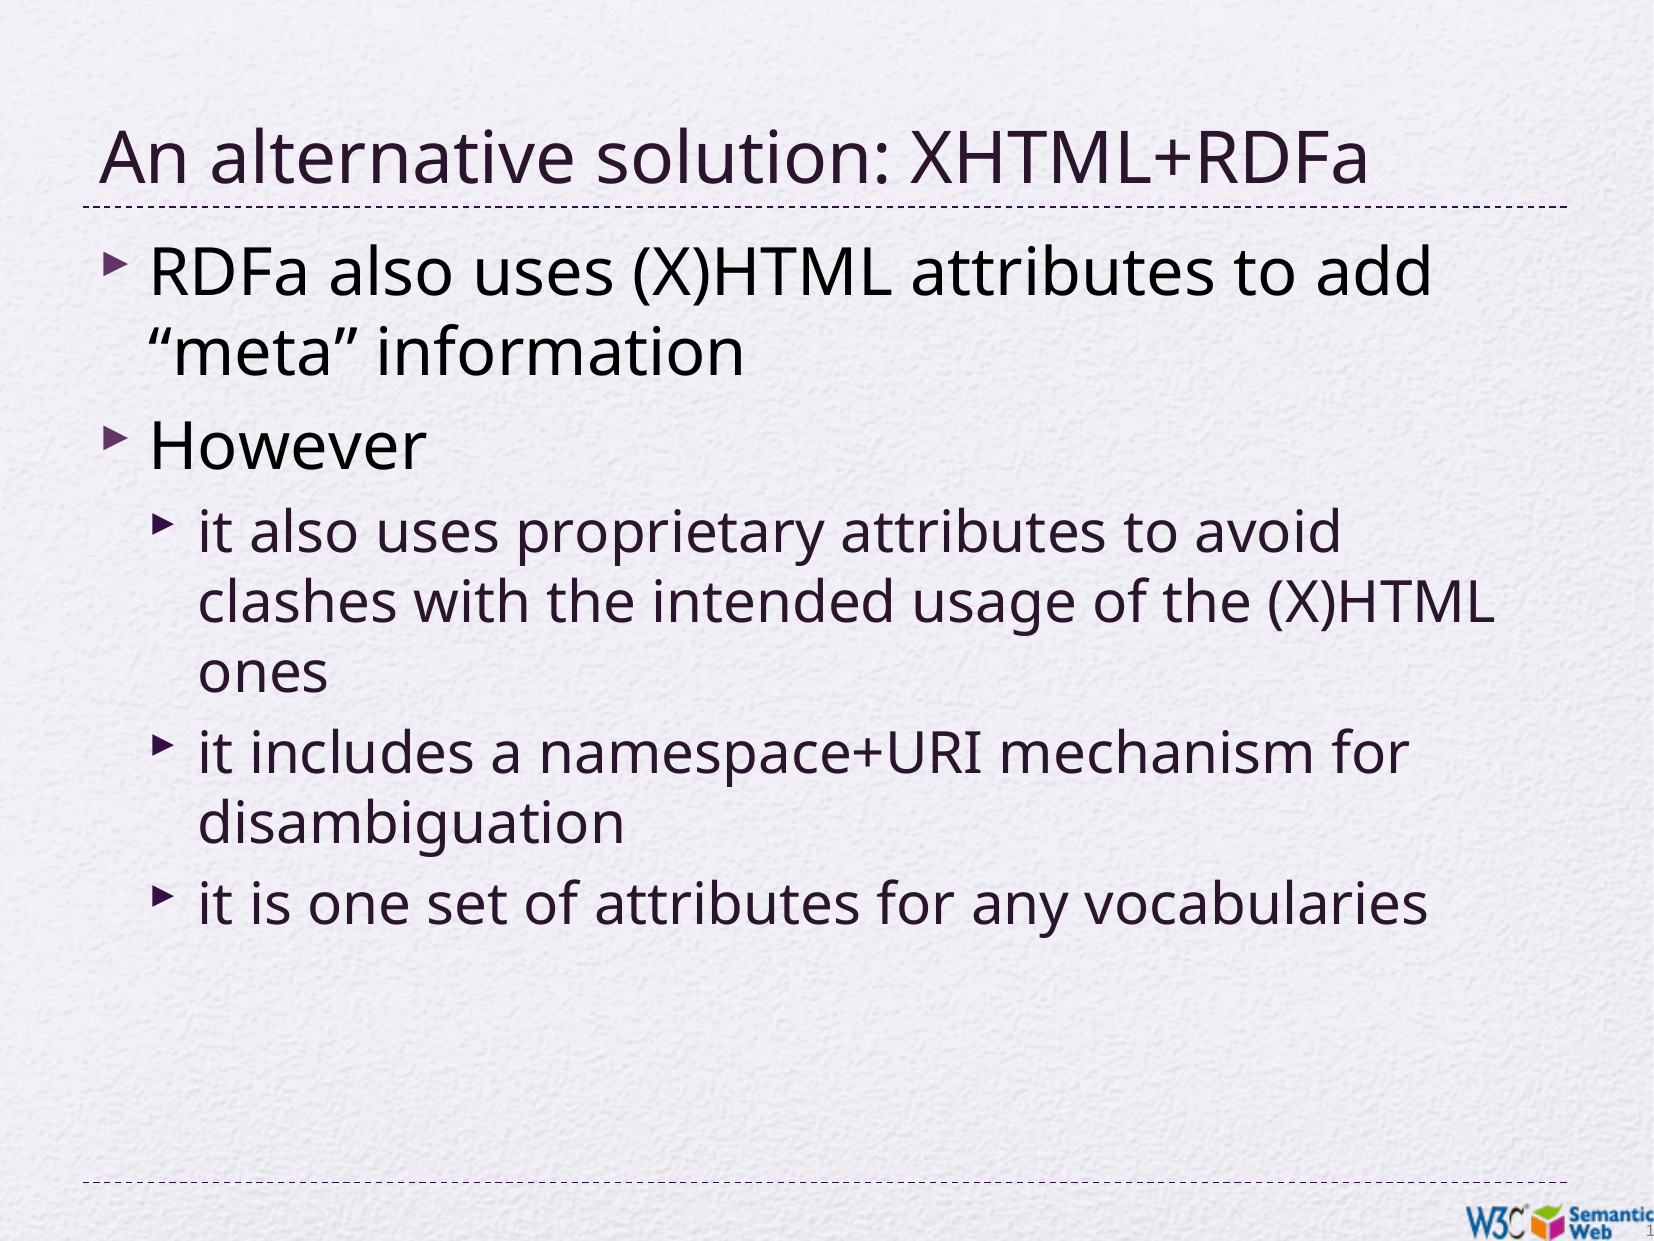

# An alternative solution: XHTML+RDFa
RDFa also uses (X)HTML attributes to add “meta” information
However
it also uses proprietary attributes to avoid clashes with the intended usage of the (X)HTML ones
it includes a namespace+URI mechanism for disambiguation
it is one set of attributes for any vocabularies